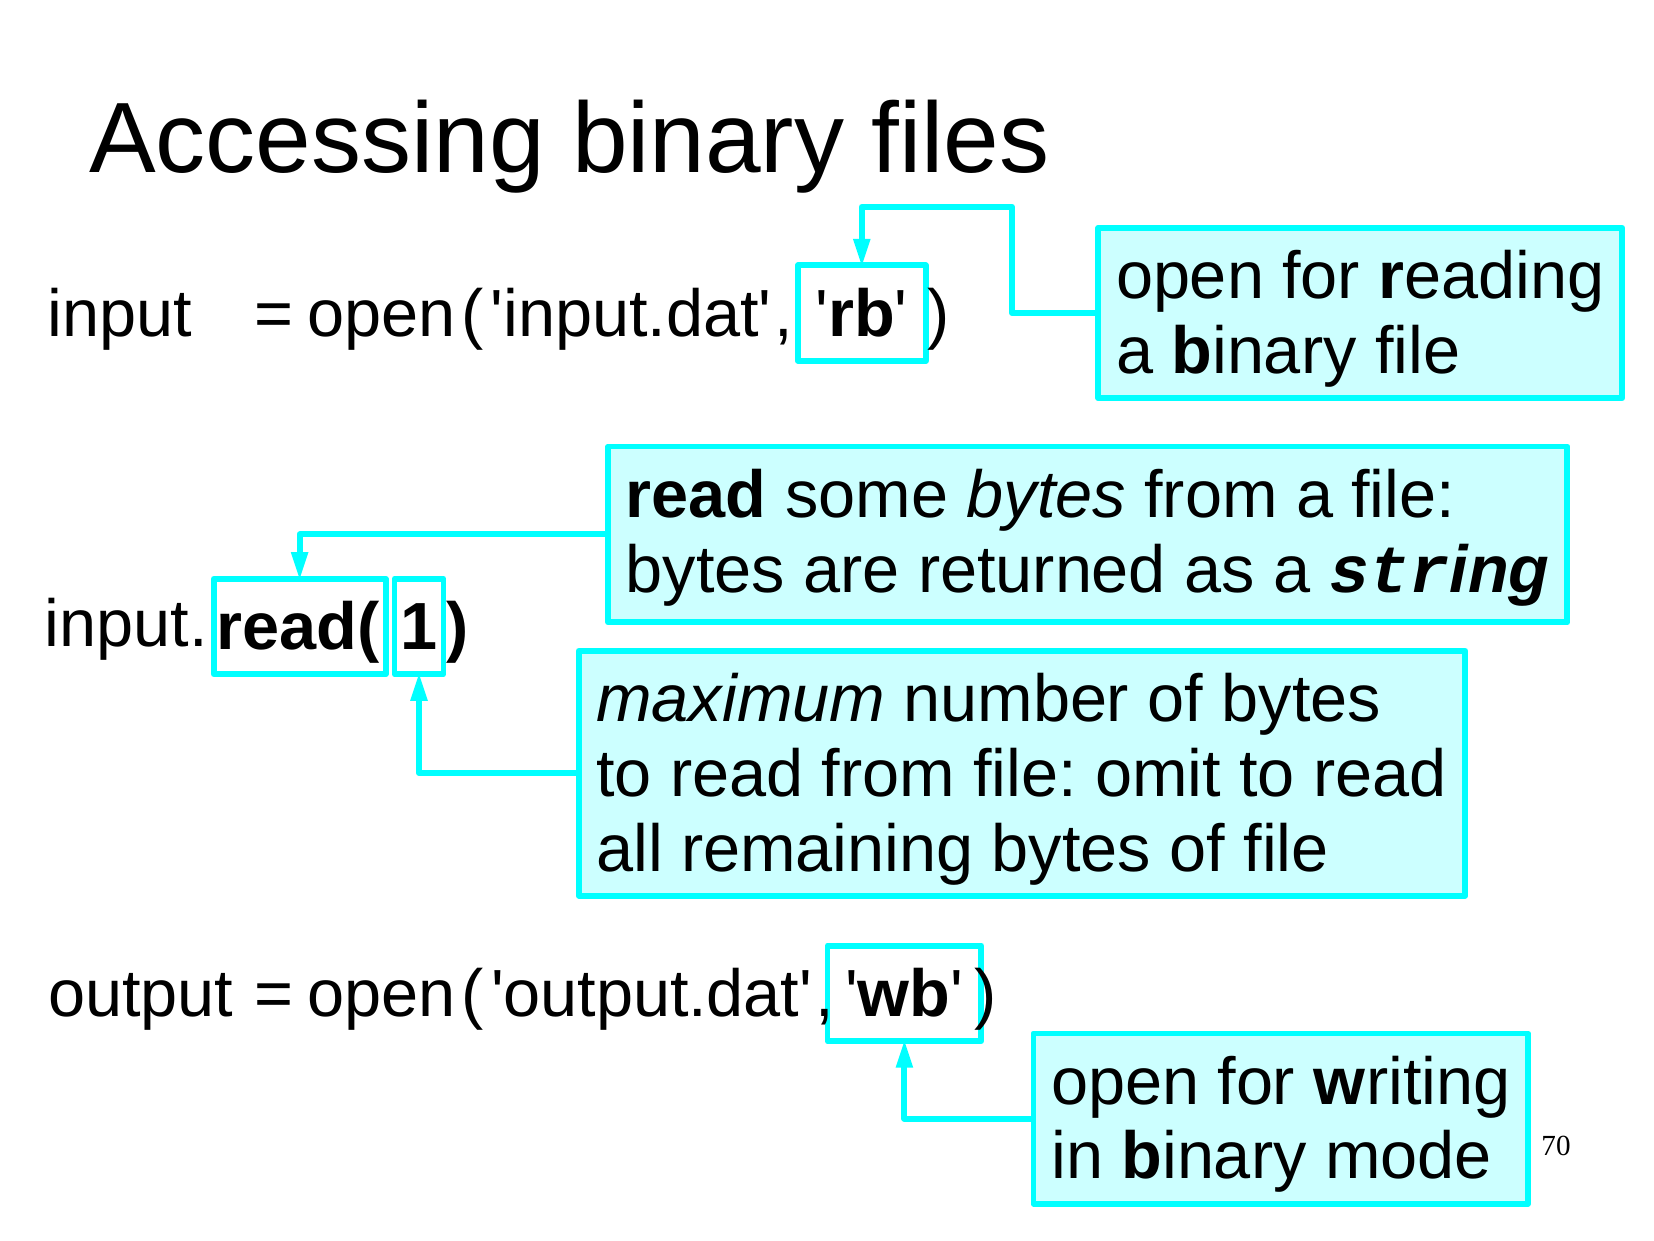

Accessing binary files
open for reading
a binary file
'rb'
input
=
open
(
'input.dat'
,
)
read some bytes from a file:
bytes are returned as a string
input.
read(
1
)
maximum number of bytes
to read from file: omit to read
all remaining bytes of file
)
'wb'
output
=
open
(
'output.dat'
,
open for writing
in binary mode
70